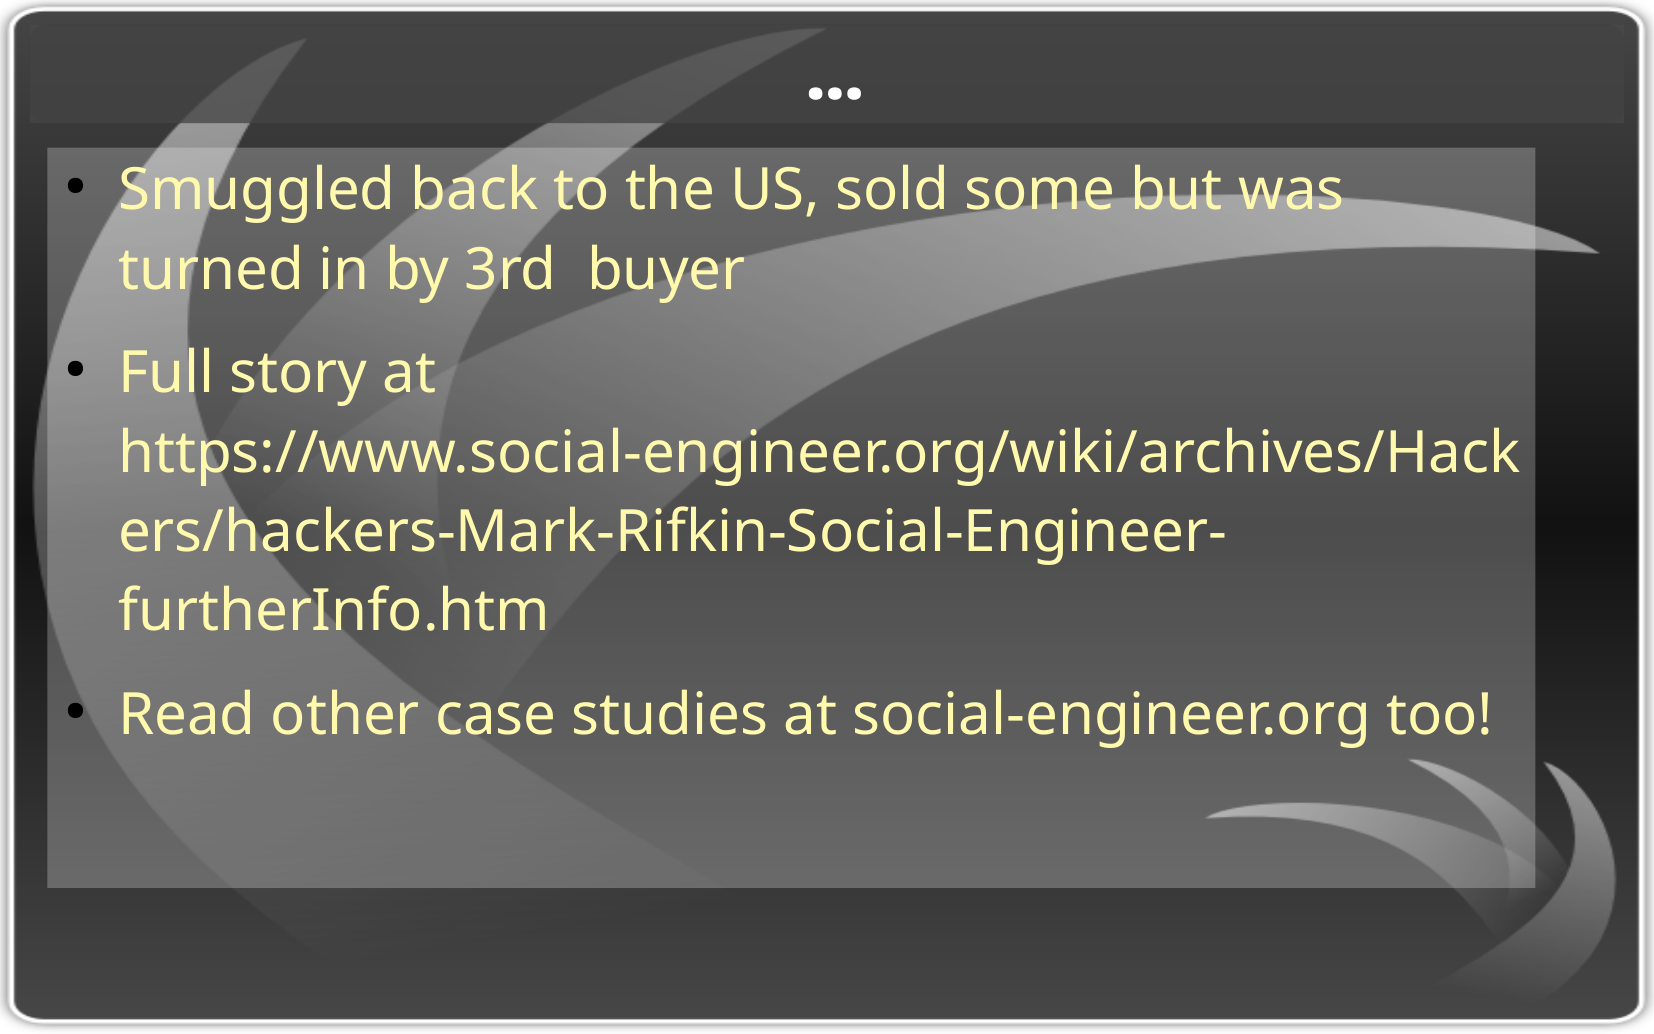

# …
Smuggled back to the US, sold some but was turned in by 3rd buyer
Full story at https://www.social-engineer.org/wiki/archives/Hackers/hackers-Mark-Rifkin-Social-Engineer-furtherInfo.htm
Read other case studies at social-engineer.org too!